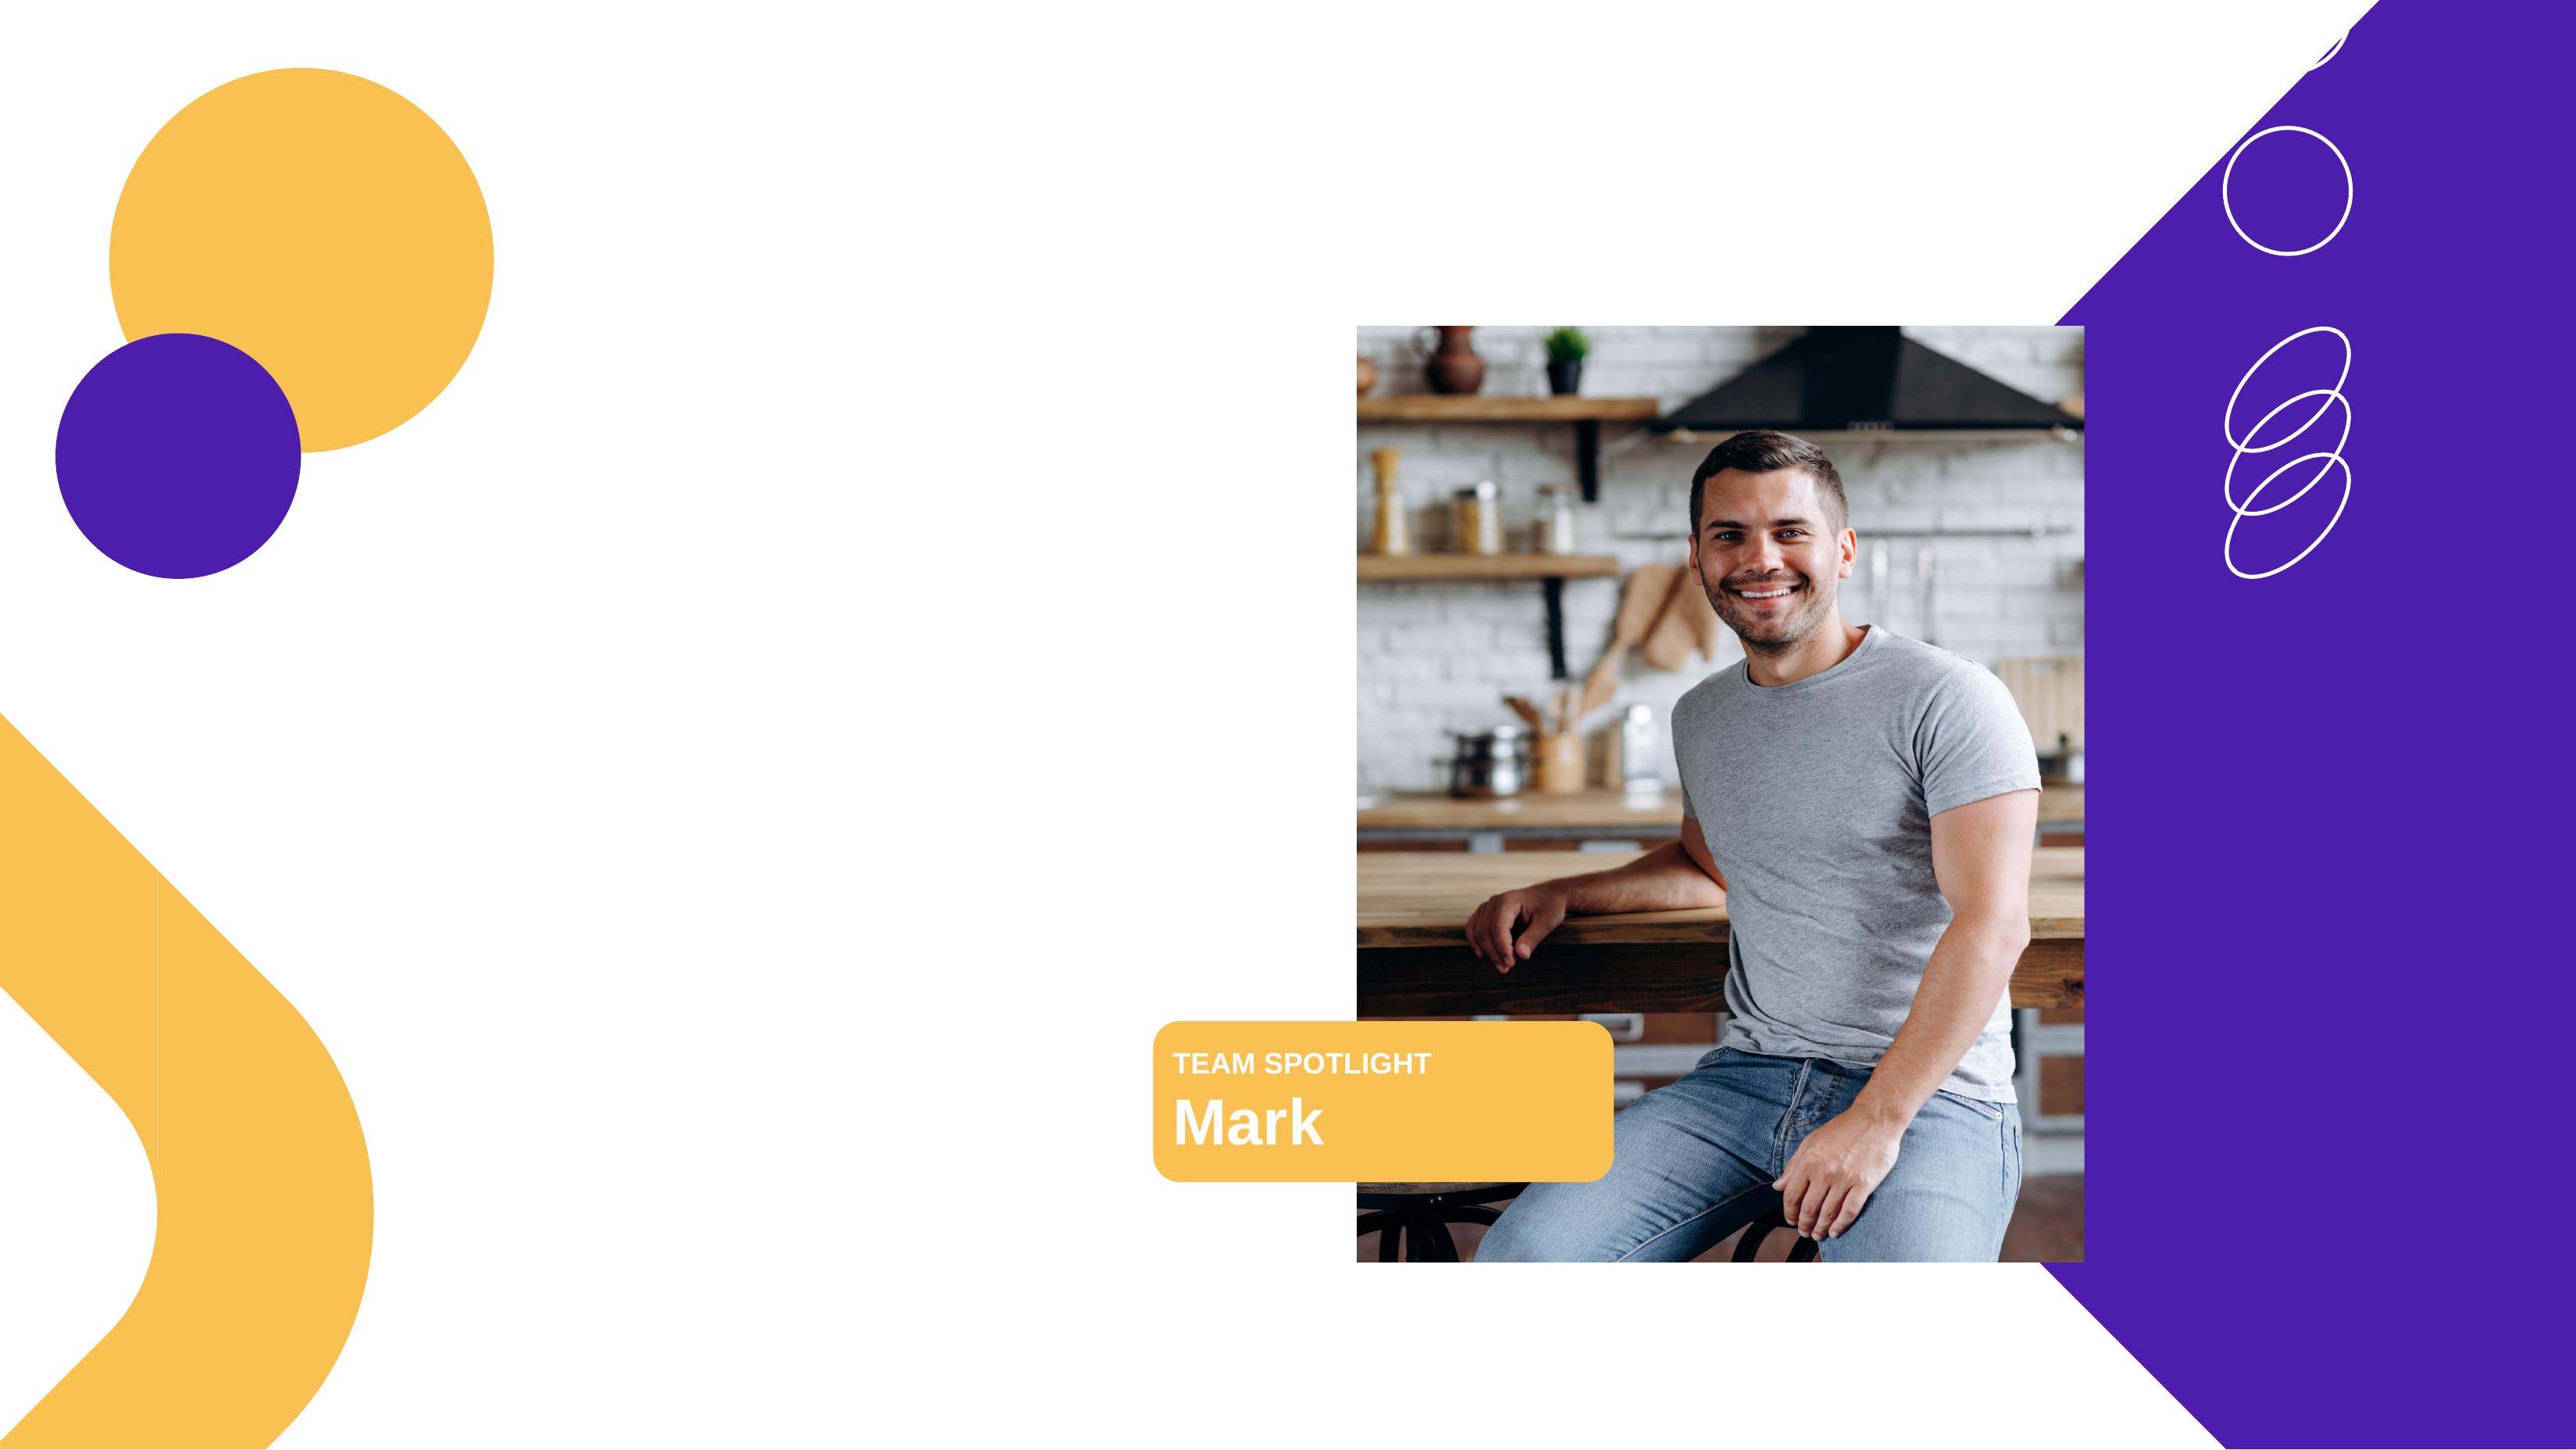

Case $ Accepted
Same Day
$400k
Our team could sell ice cream to a polar bear. In winter.
TEAM SPOTLIGHT
Mark